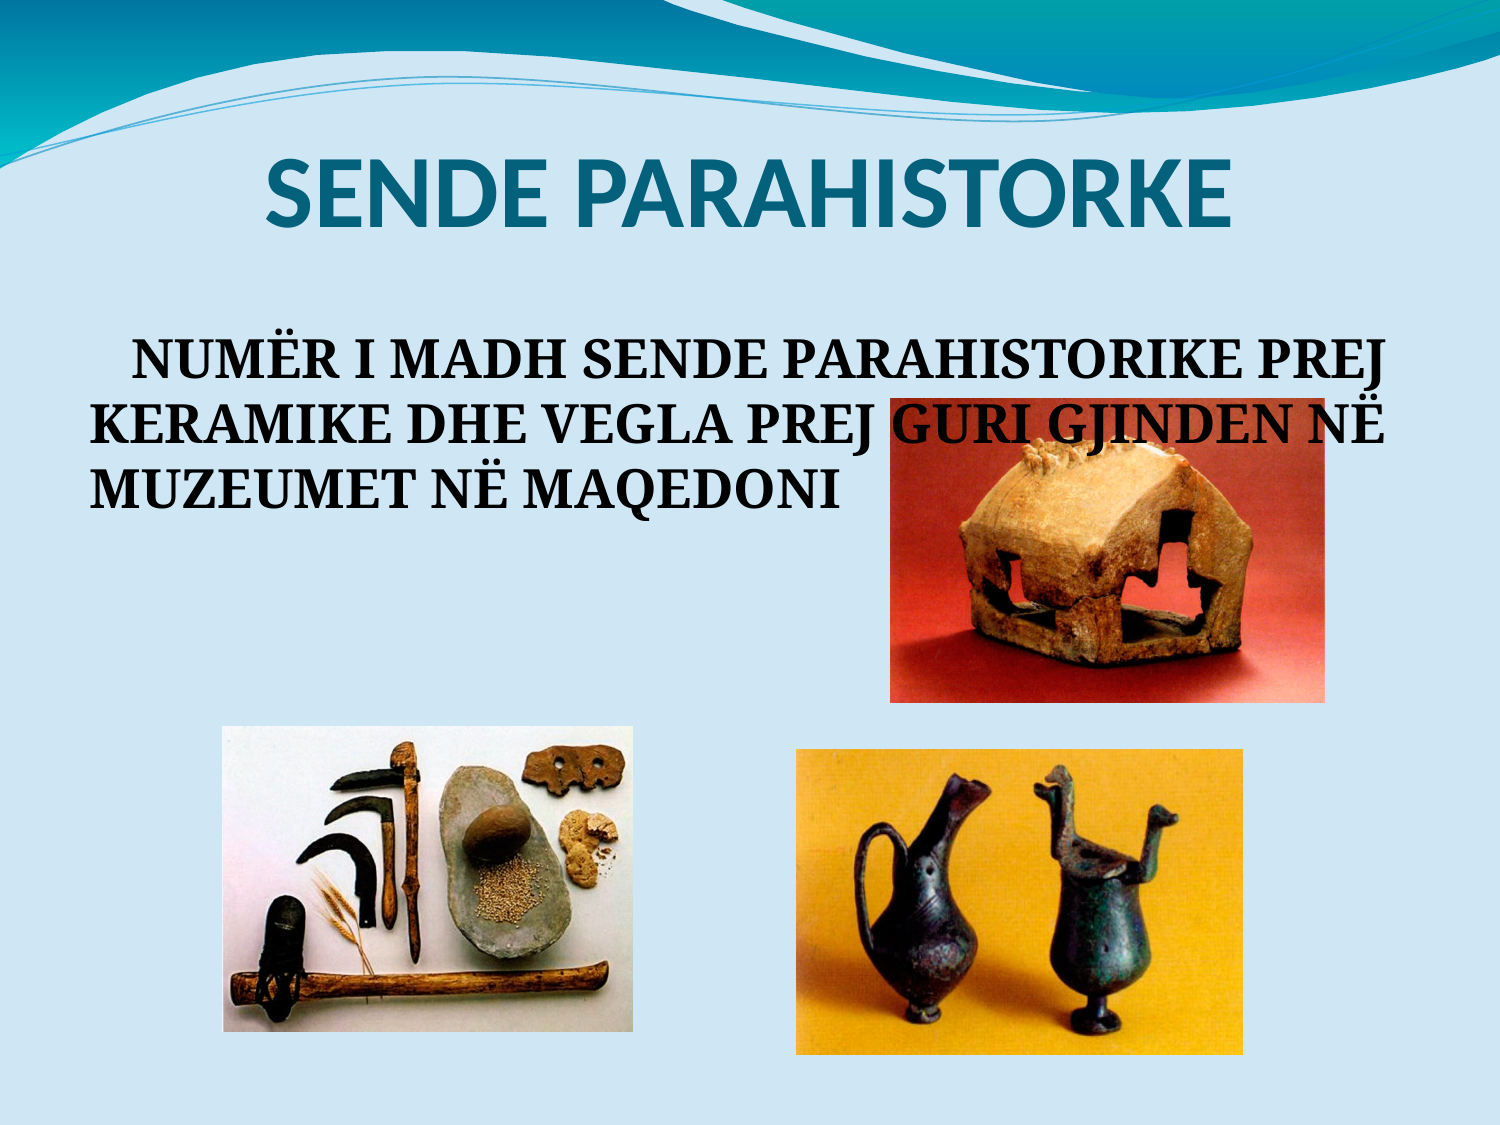

# SENDE PARAHISTORKE
 NUMËR I MADH SENDE PARAHISTORIKE PREJ KERAMIKE DHE VEGLA PREJ GURI GJINDEN NË MUZEUMET NË MAQEDONI